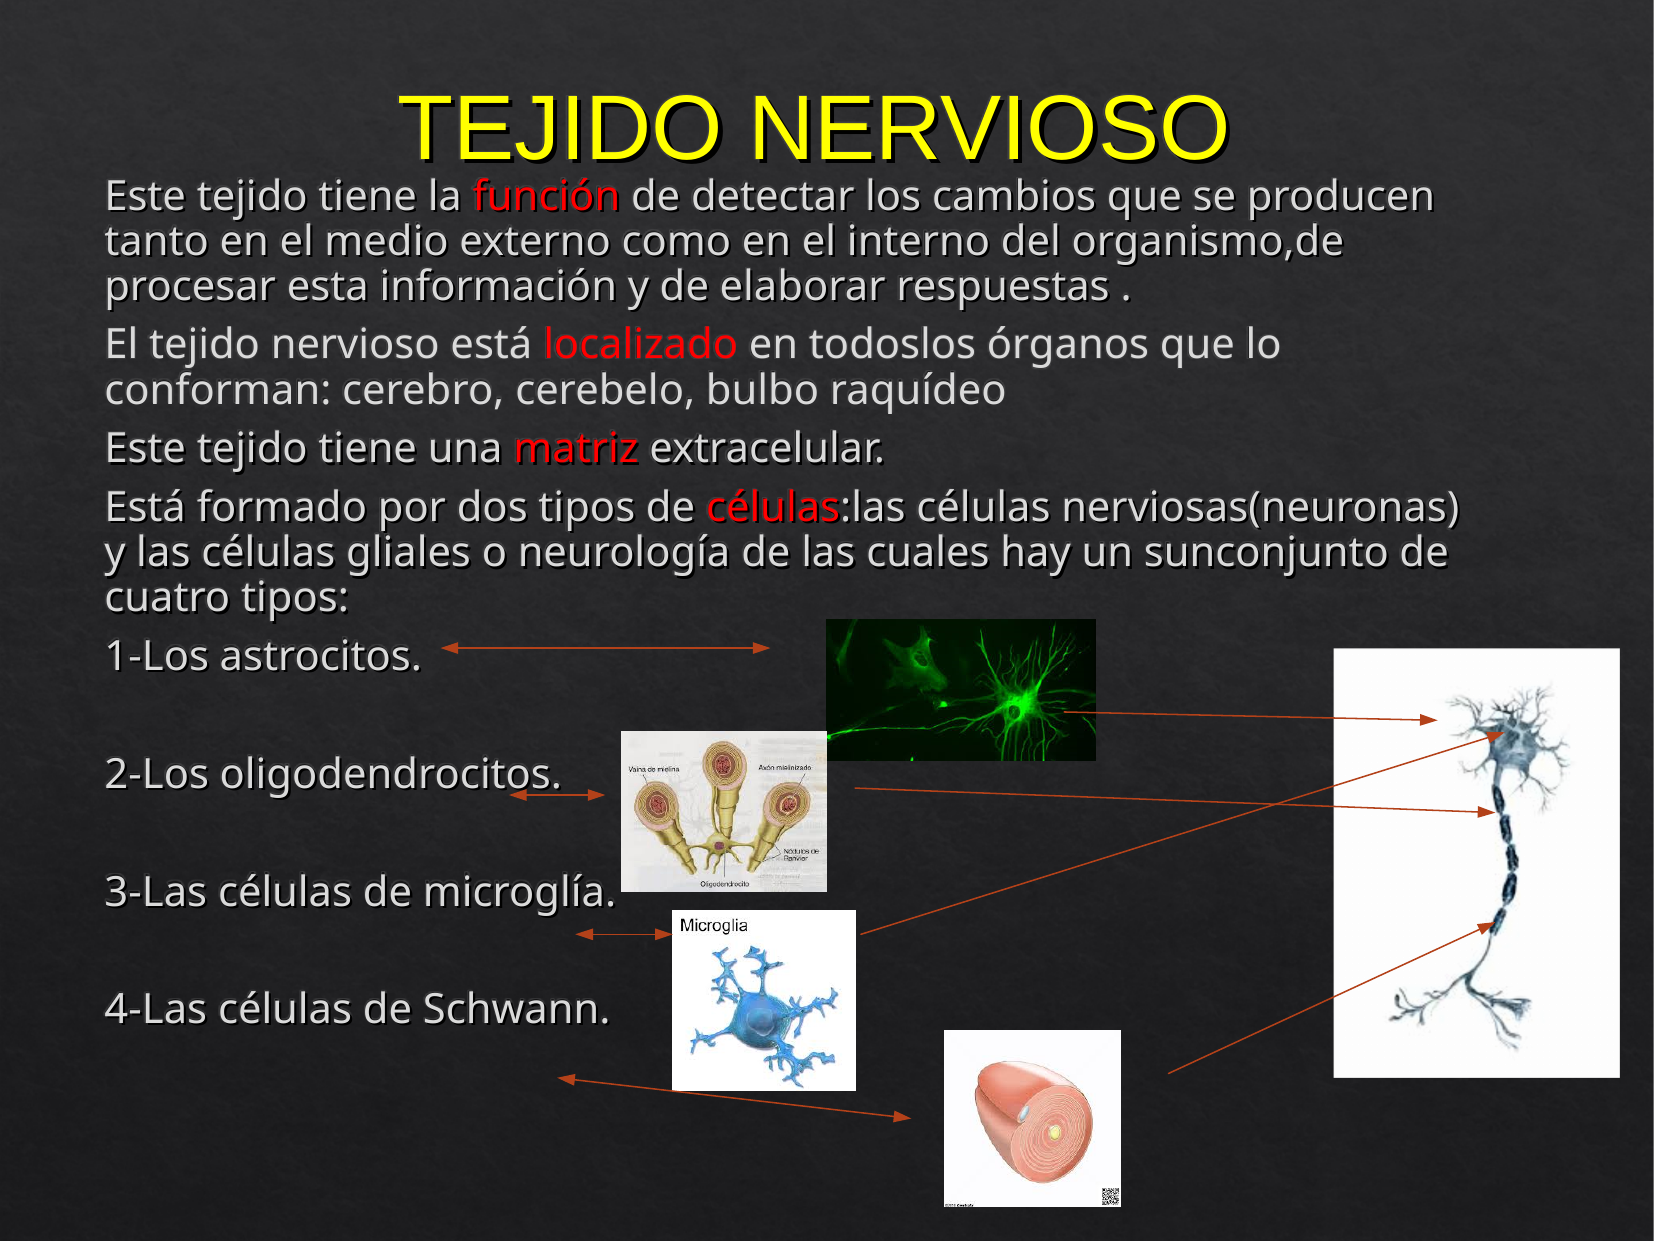

# TEJIDO NERVIOSO
Este tejido tiene la función de detectar los cambios que se producen tanto en el medio externo como en el interno del organismo,de procesar esta información y de elaborar respuestas .
El tejido nervioso está localizado en todoslos órganos que lo conforman: cerebro, cerebelo, bulbo raquídeo
Este tejido tiene una matriz extracelular.
Está formado por dos tipos de células:las células nerviosas(neuronas) y las células gliales o neurología de las cuales hay un sunconjunto de cuatro tipos:
1-Los astrocitos.
2-Los oligodendrocitos.
3-Las células de microglía.
4-Las células de Schwann.